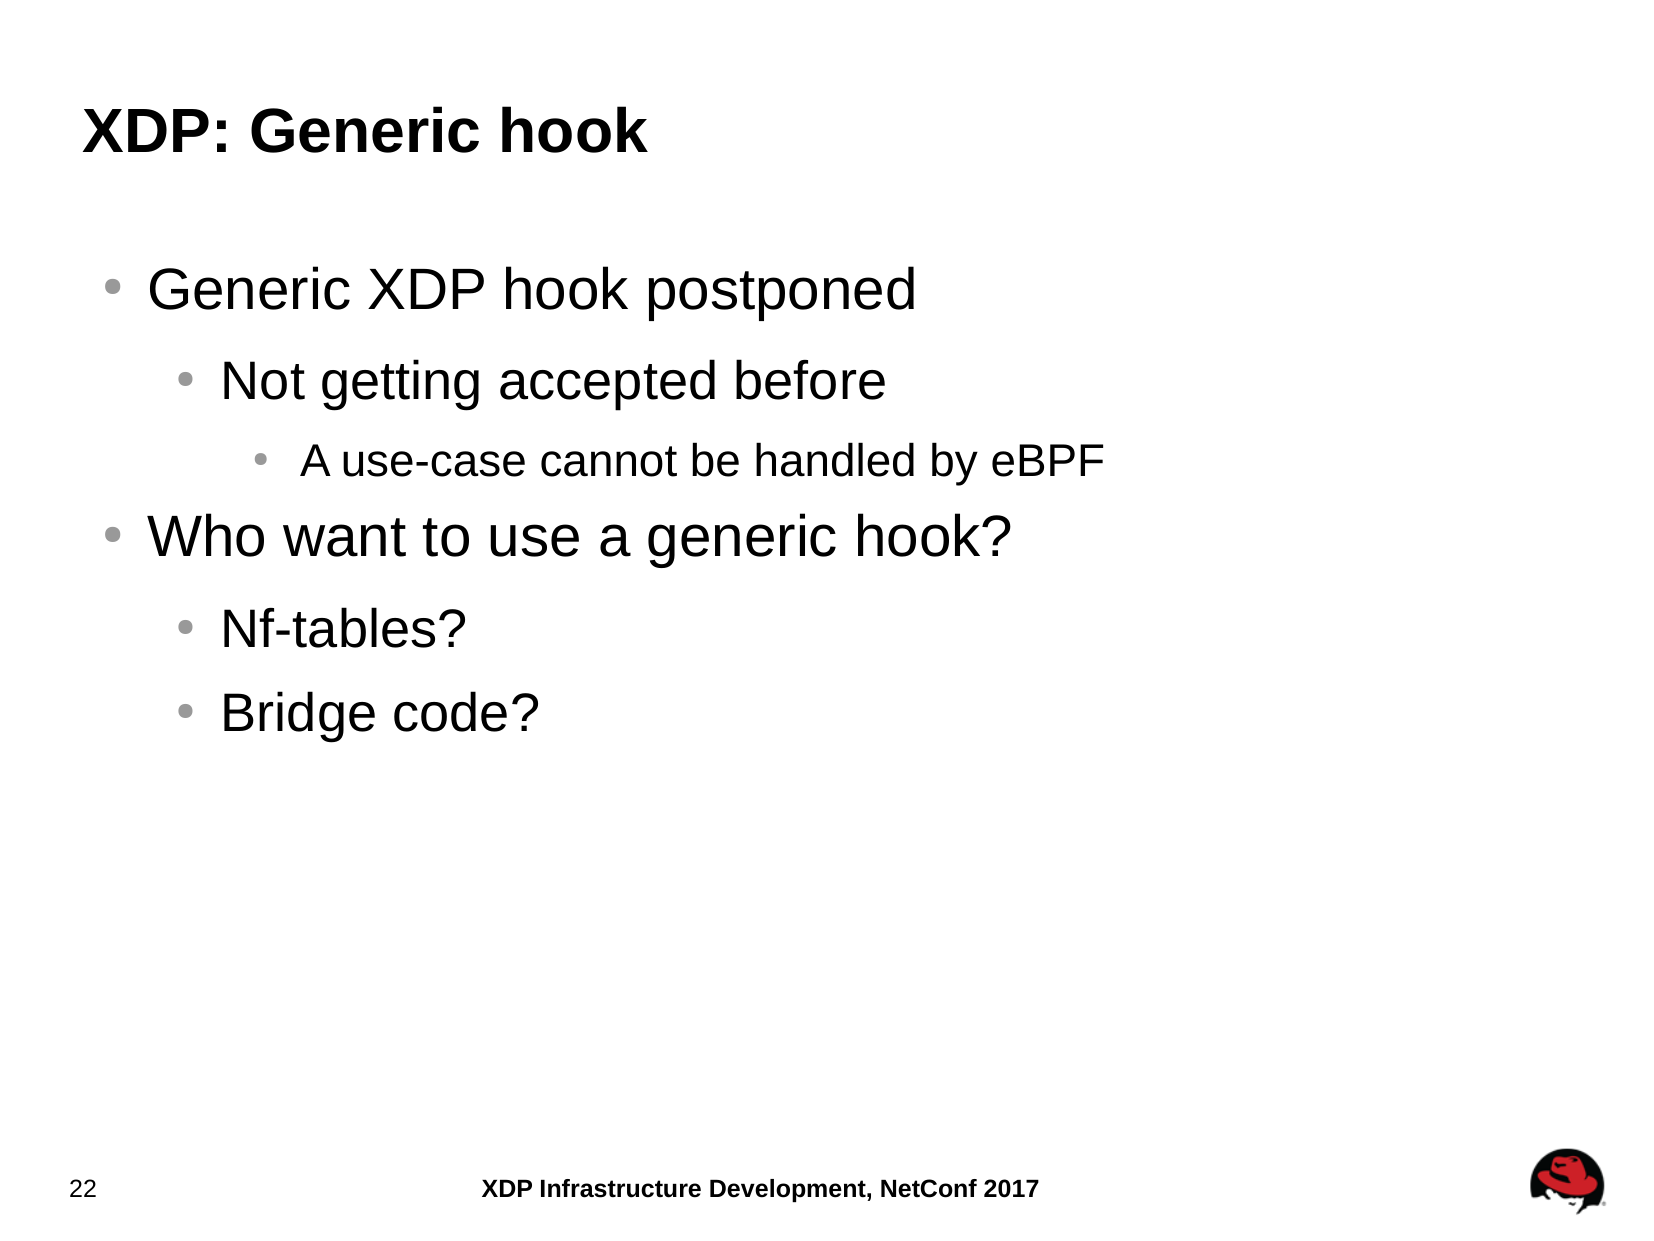

# XDP: Generic hook
Generic XDP hook postponed
Not getting accepted before
A use-case cannot be handled by eBPF
Who want to use a generic hook?
Nf-tables?
Bridge code?